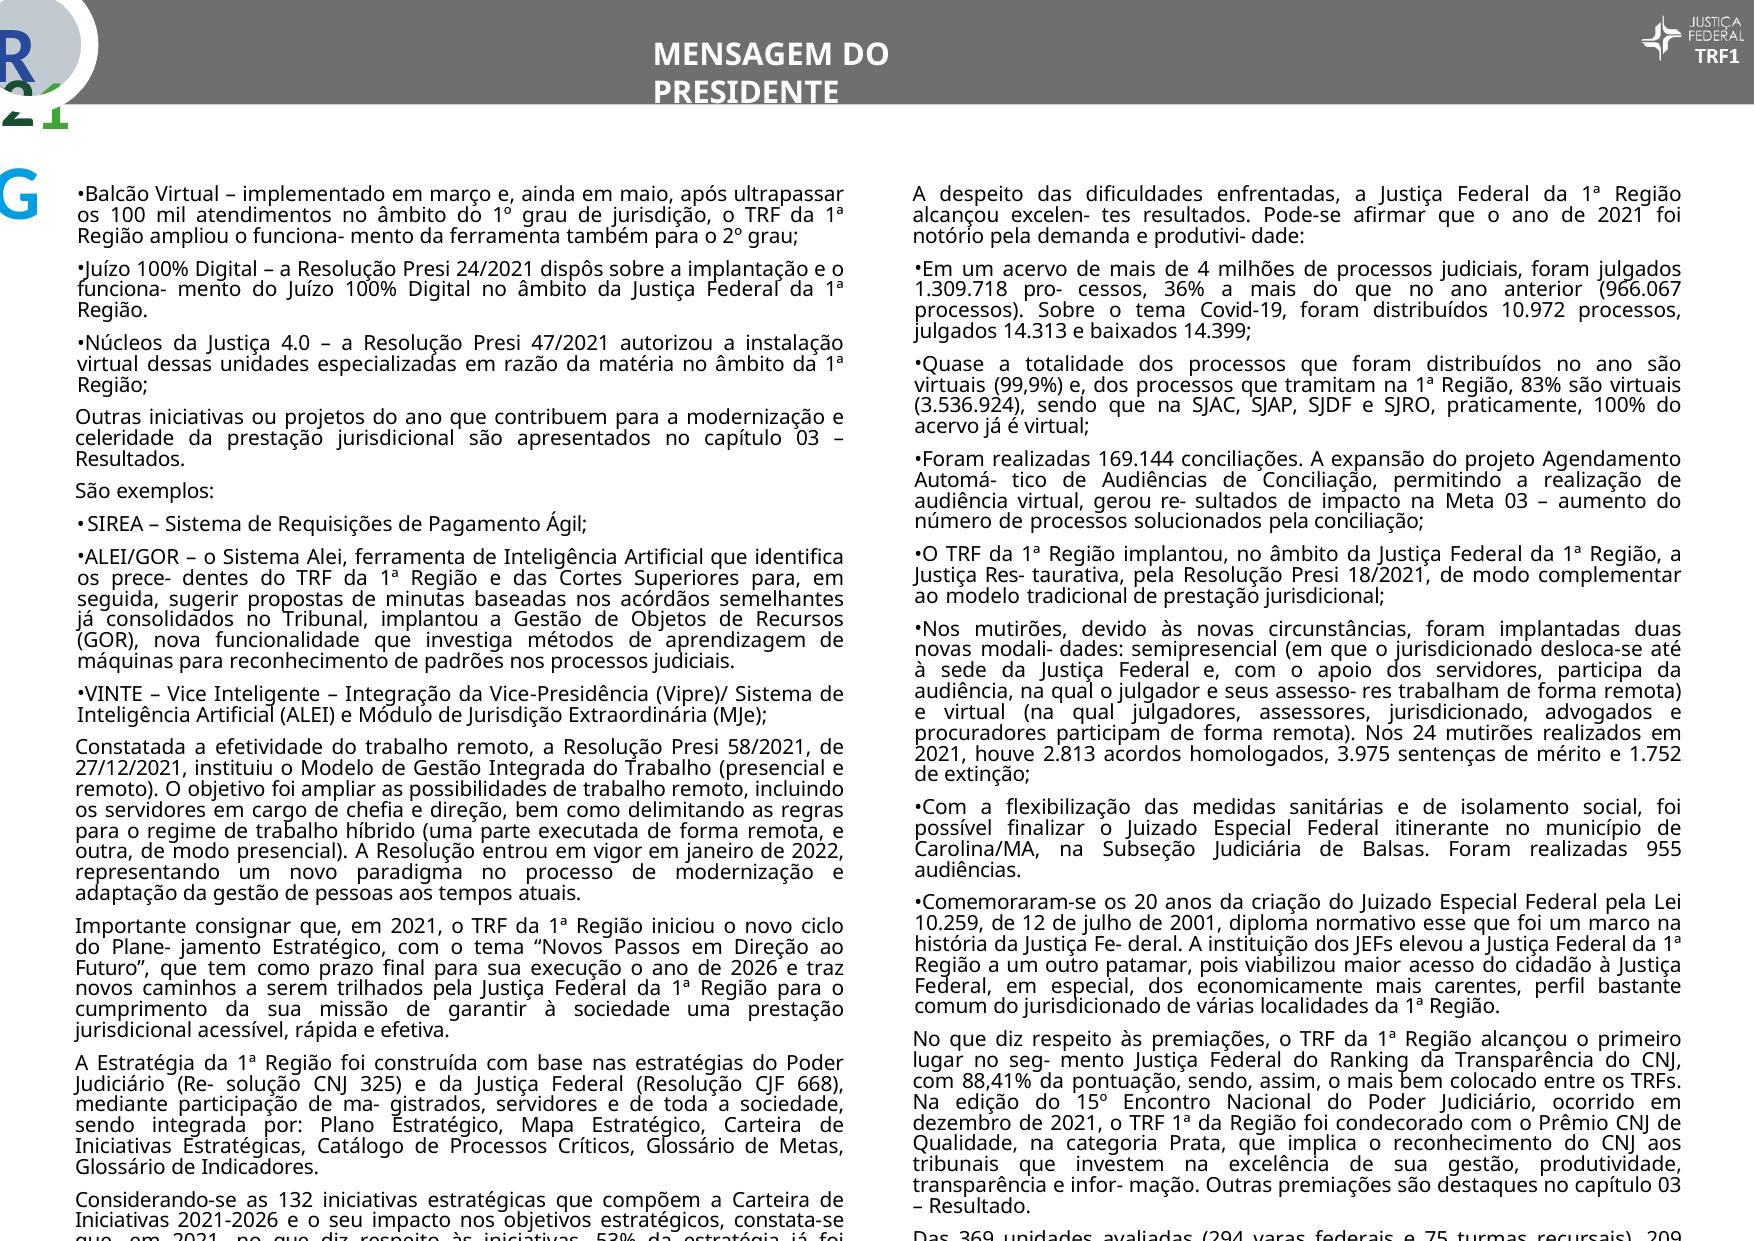

RG
21
MENSAGEM DO PRESIDENTE
Balcão Virtual – implementado em março e, ainda em maio, após ultrapassar os 100 mil atendimentos no âmbito do 1º grau de jurisdição, o TRF da 1ª Região ampliou o funciona- mento da ferramenta também para o 2º grau;
Juízo 100% Digital – a Resolução Presi 24/2021 dispôs sobre a implantação e o funciona- mento do Juízo 100% Digital no âmbito da Justiça Federal da 1ª Região.
Núcleos da Justiça 4.0 – a Resolução Presi 47/2021 autorizou a instalação virtual dessas unidades especializadas em razão da matéria no âmbito da 1ª Região;
Outras iniciativas ou projetos do ano que contribuem para a modernização e celeridade da prestação jurisdicional são apresentados no capítulo 03 – Resultados.
São exemplos:
SIREA – Sistema de Requisições de Pagamento Ágil;
ALEI/GOR – o Sistema Alei, ferramenta de Inteligência Artificial que identifica os prece- dentes do TRF da 1ª Região e das Cortes Superiores para, em seguida, sugerir propostas de minutas baseadas nos acórdãos semelhantes já consolidados no Tribunal, implantou a Gestão de Objetos de Recursos (GOR), nova funcionalidade que investiga métodos de aprendizagem de máquinas para reconhecimento de padrões nos processos judiciais.
VINTE – Vice Inteligente – Integração da Vice-Presidência (Vipre)/ Sistema de Inteligência Artificial (ALEI) e Módulo de Jurisdição Extraordinária (MJe);
Constatada a efetividade do trabalho remoto, a Resolução Presi 58/2021, de 27/12/2021, instituiu o Modelo de Gestão Integrada do Trabalho (presencial e remoto). O objetivo foi ampliar as possibilidades de trabalho remoto, incluindo os servidores em cargo de chefia e direção, bem como delimitando as regras para o regime de trabalho híbrido (uma parte executada de forma remota, e outra, de modo presencial). A Resolução entrou em vigor em janeiro de 2022, representando um novo paradigma no processo de modernização e adaptação da gestão de pessoas aos tempos atuais.
Importante consignar que, em 2021, o TRF da 1ª Região iniciou o novo ciclo do Plane- jamento Estratégico, com o tema “Novos Passos em Direção ao Futuro”, que tem como prazo final para sua execução o ano de 2026 e traz novos caminhos a serem trilhados pela Justiça Federal da 1ª Região para o cumprimento da sua missão de garantir à sociedade uma prestação jurisdicional acessível, rápida e efetiva.
A Estratégia da 1ª Região foi construída com base nas estratégias do Poder Judiciário (Re- solução CNJ 325) e da Justiça Federal (Resolução CJF 668), mediante participação de ma- gistrados, servidores e de toda a sociedade, sendo integrada por: Plano Estratégico, Mapa Estratégico, Carteira de Iniciativas Estratégicas, Catálogo de Processos Críticos, Glossário de Metas, Glossário de Indicadores.
Considerando-se as 132 iniciativas estratégicas que compõem a Carteira de Iniciativas 2021-2026 e o seu impacto nos objetivos estratégicos, constata-se que, em 2021, no que diz respeito às iniciativas, 53% da estratégia já foi executada, sendo que para esse período a expectativa era de 16,67%. De 15 metas estratégicas do novo ciclo, em 6 superou-se 100% da meta e, em outras 6, atingiu-se entre 85 a 99,9% da meta.
A despeito das dificuldades enfrentadas, a Justiça Federal da 1ª Região alcançou excelen- tes resultados. Pode-se afirmar que o ano de 2021 foi notório pela demanda e produtivi- dade:
Em um acervo de mais de 4 milhões de processos judiciais, foram julgados 1.309.718 pro- cessos, 36% a mais do que no ano anterior (966.067 processos). Sobre o tema Covid-19, foram distribuídos 10.972 processos, julgados 14.313 e baixados 14.399;
Quase a totalidade dos processos que foram distribuídos no ano são virtuais (99,9%) e, dos processos que tramitam na 1ª Região, 83% são virtuais (3.536.924), sendo que na SJAC, SJAP, SJDF e SJRO, praticamente, 100% do acervo já é virtual;
Foram realizadas 169.144 conciliações. A expansão do projeto Agendamento Automá- tico de Audiências de Conciliação, permitindo a realização de audiência virtual, gerou re- sultados de impacto na Meta 03 – aumento do número de processos solucionados pela conciliação;
O TRF da 1ª Região implantou, no âmbito da Justiça Federal da 1ª Região, a Justiça Res- taurativa, pela Resolução Presi 18/2021, de modo complementar ao modelo tradicional de prestação jurisdicional;
Nos mutirões, devido às novas circunstâncias, foram implantadas duas novas modali- dades: semipresencial (em que o jurisdicionado desloca-se até à sede da Justiça Federal e, com o apoio dos servidores, participa da audiência, na qual o julgador e seus assesso- res trabalham de forma remota) e virtual (na qual julgadores, assessores, jurisdicionado, advogados e procuradores participam de forma remota). Nos 24 mutirões realizados em 2021, houve 2.813 acordos homologados, 3.975 sentenças de mérito e 1.752 de extinção;
Com a flexibilização das medidas sanitárias e de isolamento social, foi possível finalizar o Juizado Especial Federal itinerante no município de Carolina/MA, na Subseção Judiciária de Balsas. Foram realizadas 955 audiências.
Comemoraram-se os 20 anos da criação do Juizado Especial Federal pela Lei 10.259, de 12 de julho de 2001, diploma normativo esse que foi um marco na história da Justiça Fe- deral. A instituição dos JEFs elevou a Justiça Federal da 1ª Região a um outro patamar, pois viabilizou maior acesso do cidadão à Justiça Federal, em especial, dos economicamente mais carentes, perfil bastante comum do jurisdicionado de várias localidades da 1ª Região.
No que diz respeito às premiações, o TRF da 1ª Região alcançou o primeiro lugar no seg- mento Justiça Federal do Ranking da Transparência do CNJ, com 88,41% da pontuação, sendo, assim, o mais bem colocado entre os TRFs. Na edição do 15º Encontro Nacional do Poder Judiciário, ocorrido em dezembro de 2021, o TRF 1ª da Região foi condecorado com o Prêmio CNJ de Qualidade, na categoria Prata, que implica o reconhecimento do CNJ aos tribunais que investem na excelência de sua gestão, produtividade, transparência e infor- mação. Outras premiações são destaques no capítulo 03 – Resultado.
Das 369 unidades avaliadas (294 varas federais e 75 turmas recursais), 209 unidades foram agraciadas com o Selo Estratégia em Ação 2021: 83 comtempladas com o selo diamante, 60 com o selo ouro, 33 com o selo prata e 33 com o selo bronze.
Ao longo de 2021, é de se reconhecer que o episódio de maior destaque, com impactos expressivos na 1ª Região, foi a aprovação da Lei 14.226, de 20 de outubro de 2021, que